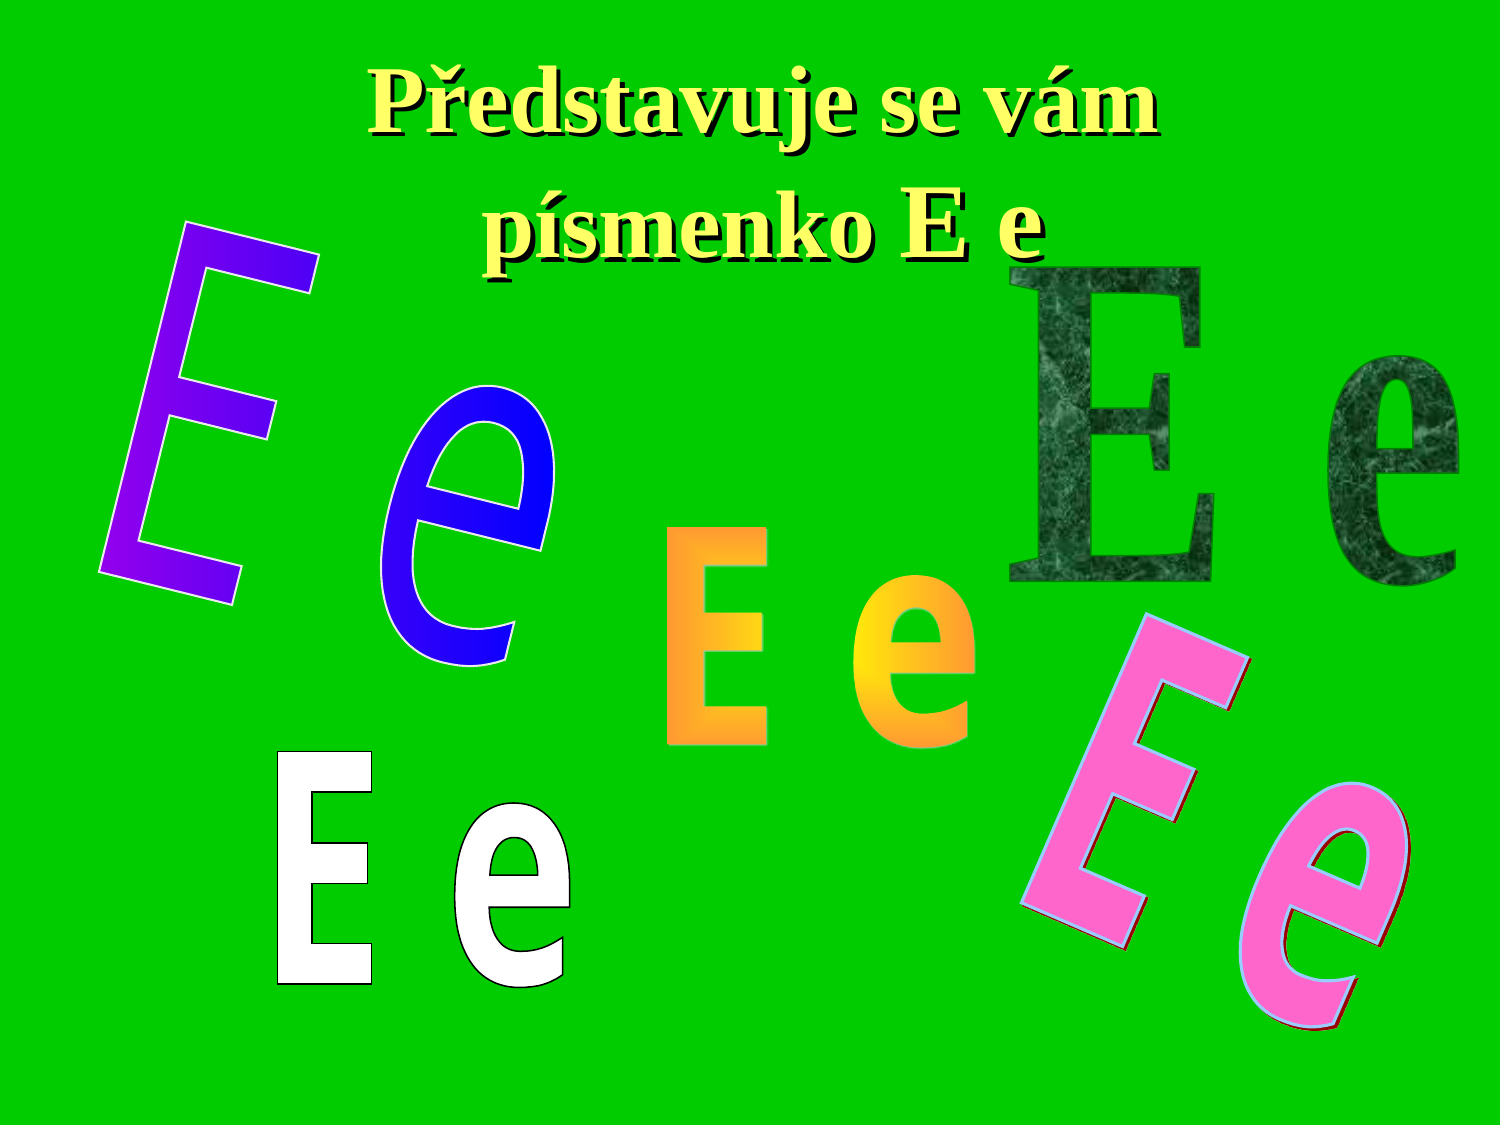

# Představuje se vám písmenko E e
E e
E e
E e
E e
E e